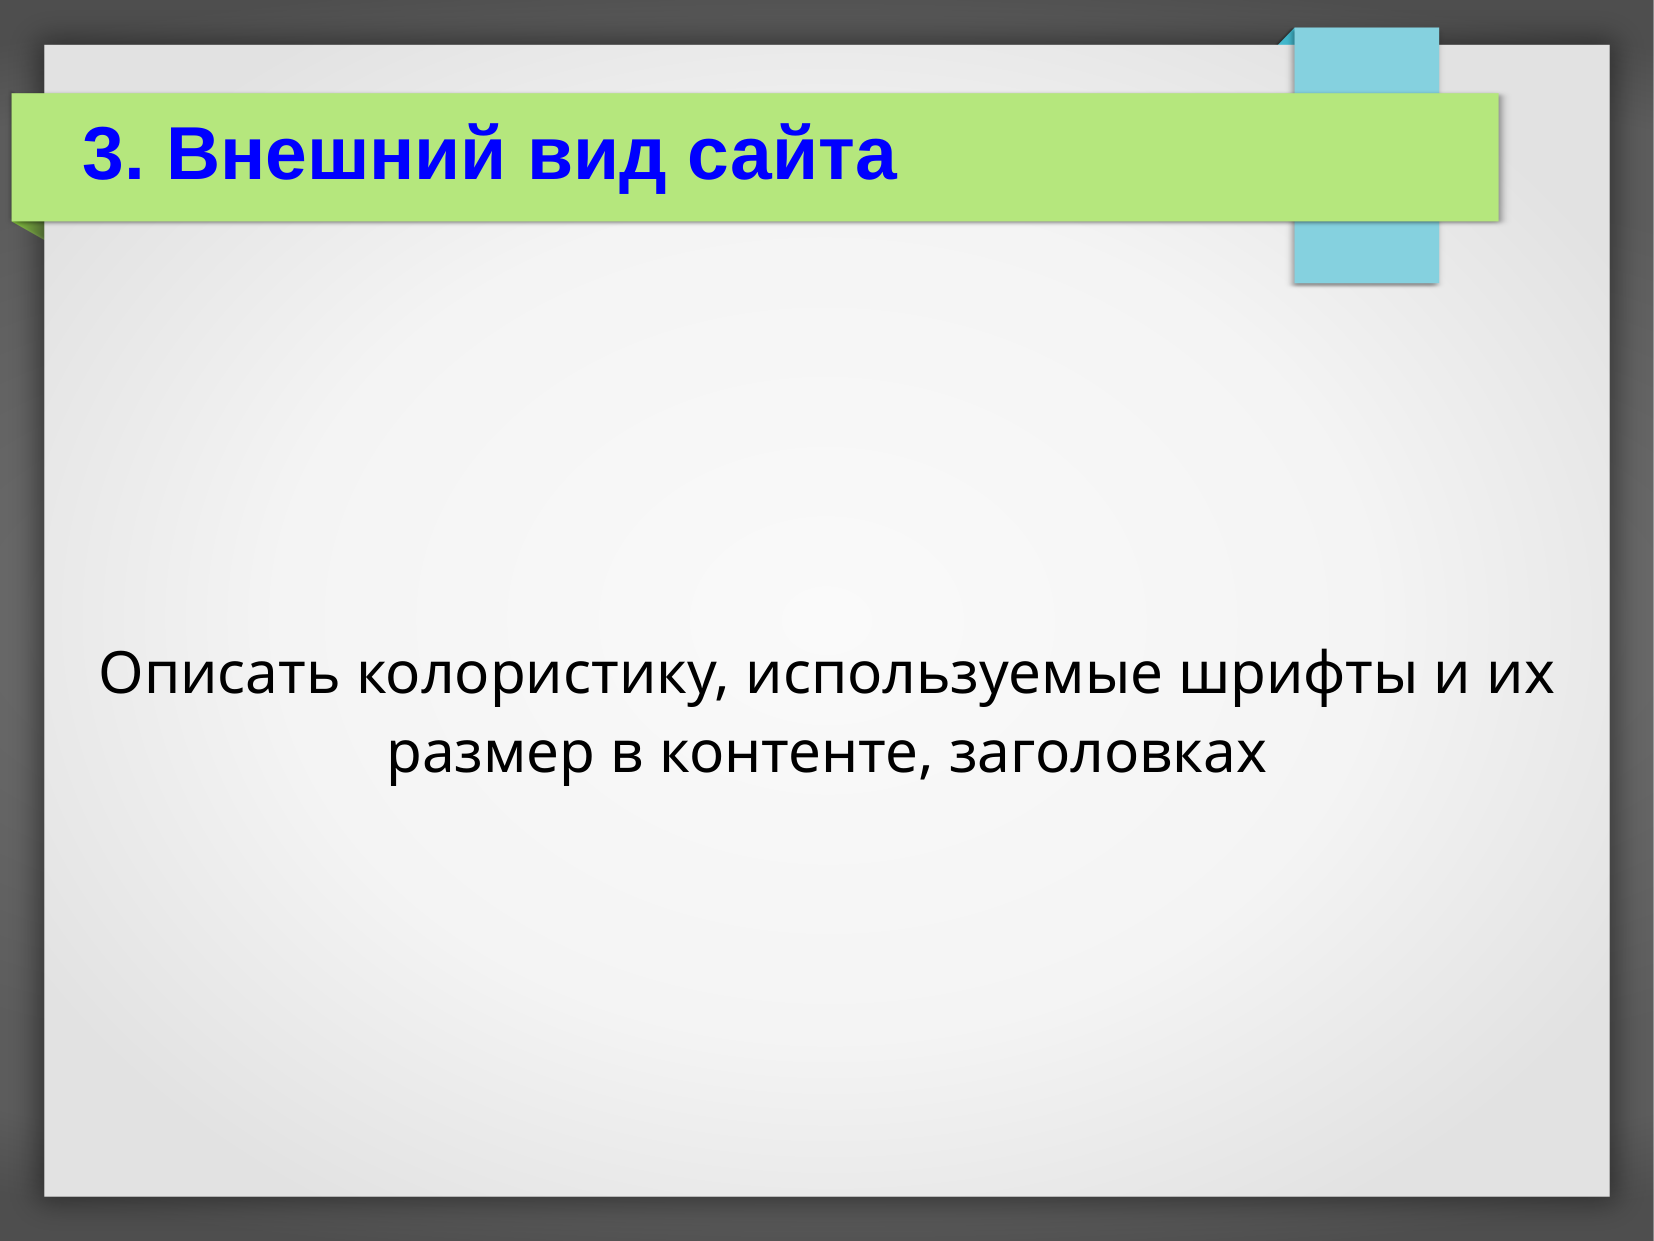

# 3. Внешний вид сайта
Описать колористику, используемые шрифты и их размер в контенте, заголовках